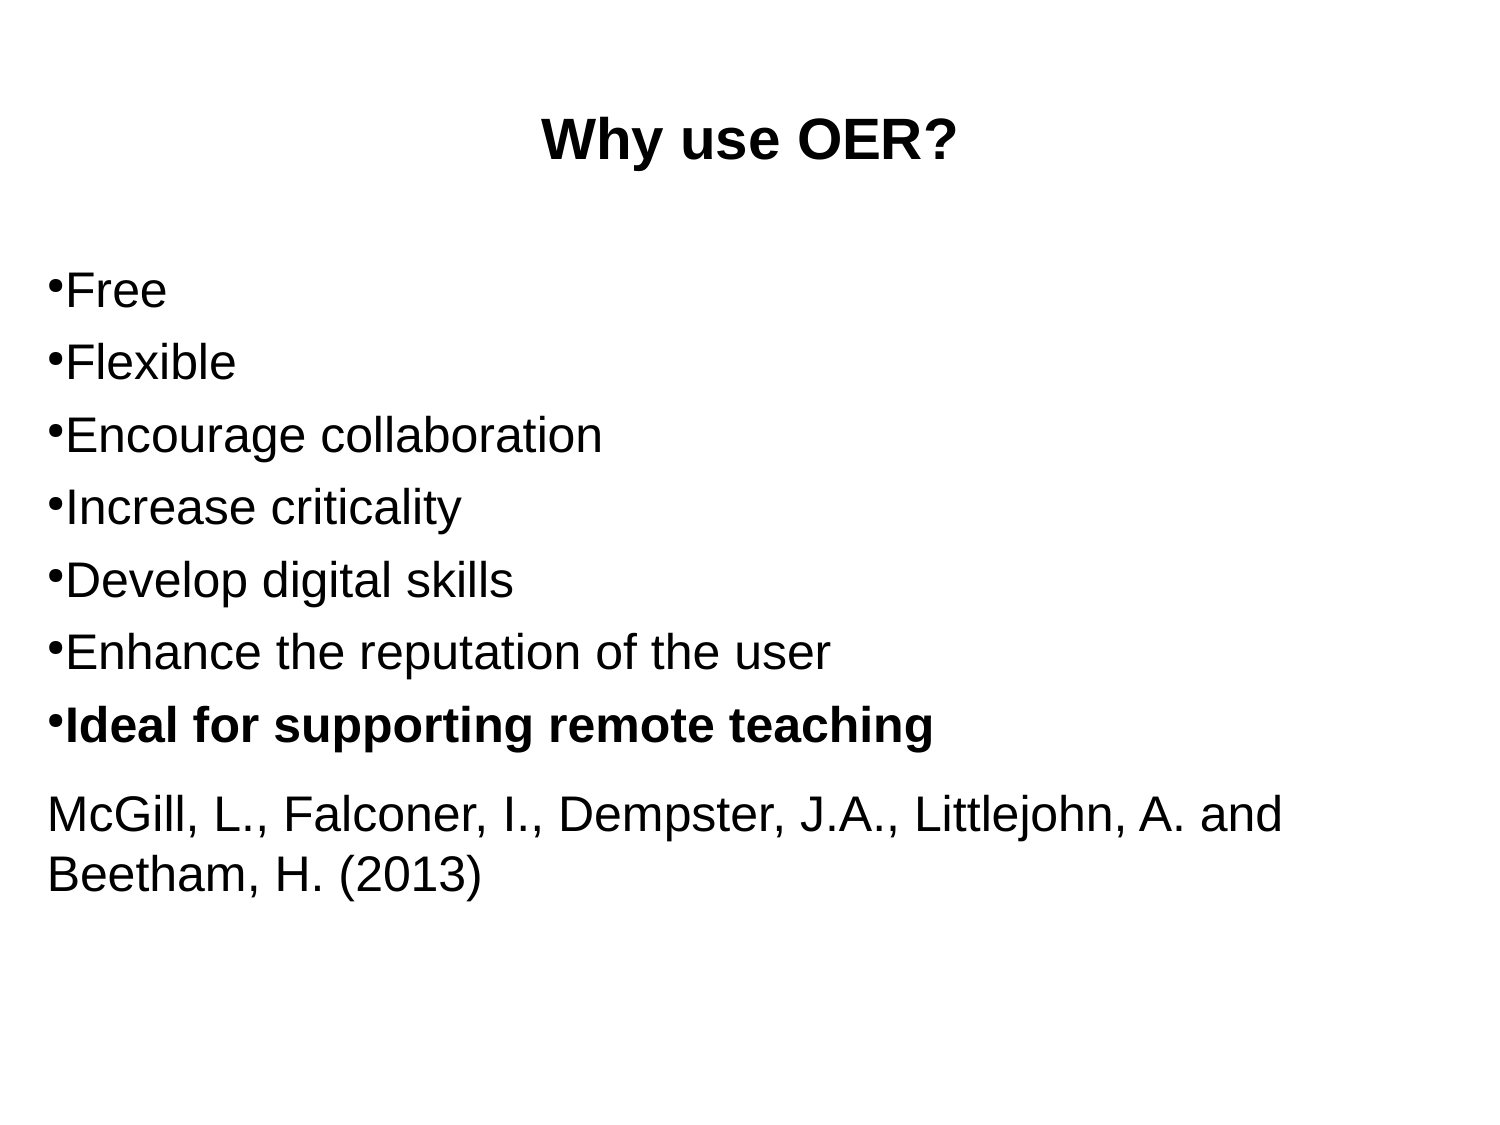

# Why use OER?
Free
Flexible
Encourage collaboration
Increase criticality
Develop digital skills
Enhance the reputation of the user
Ideal for supporting remote teaching
McGill, L., Falconer, I., Dempster, J.A., Littlejohn, A. and Beetham, H. (2013)